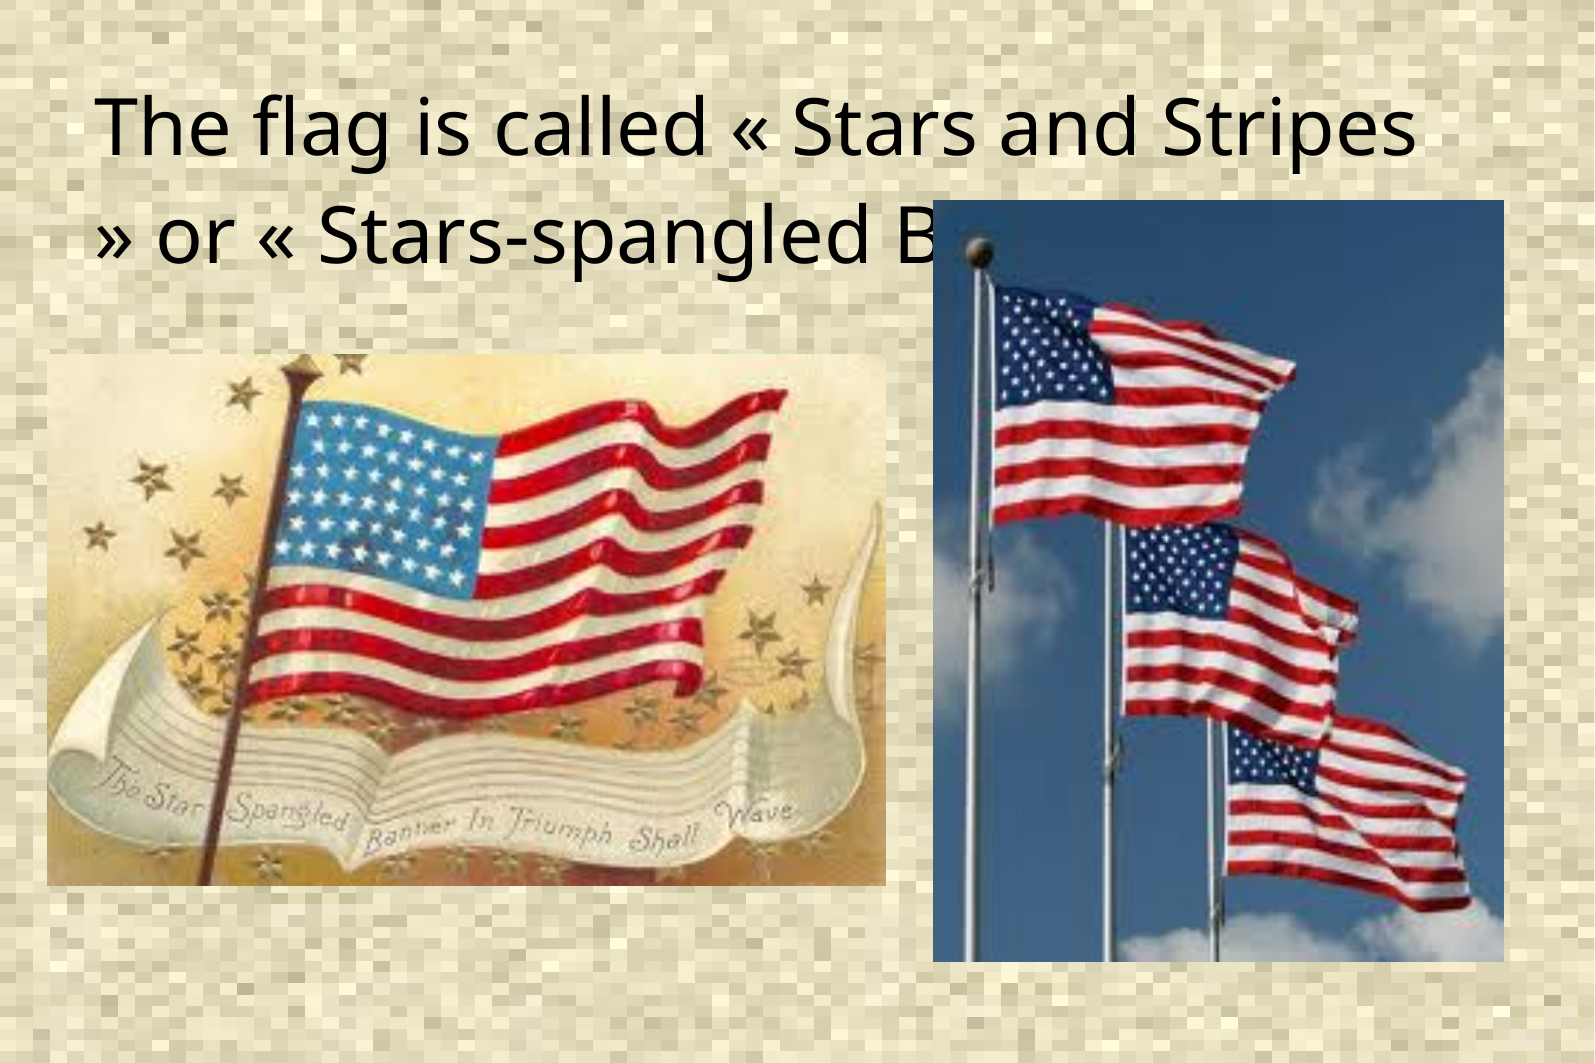

#
The flag is called « Stars and Stripes » or « Stars-spangled Banner ».